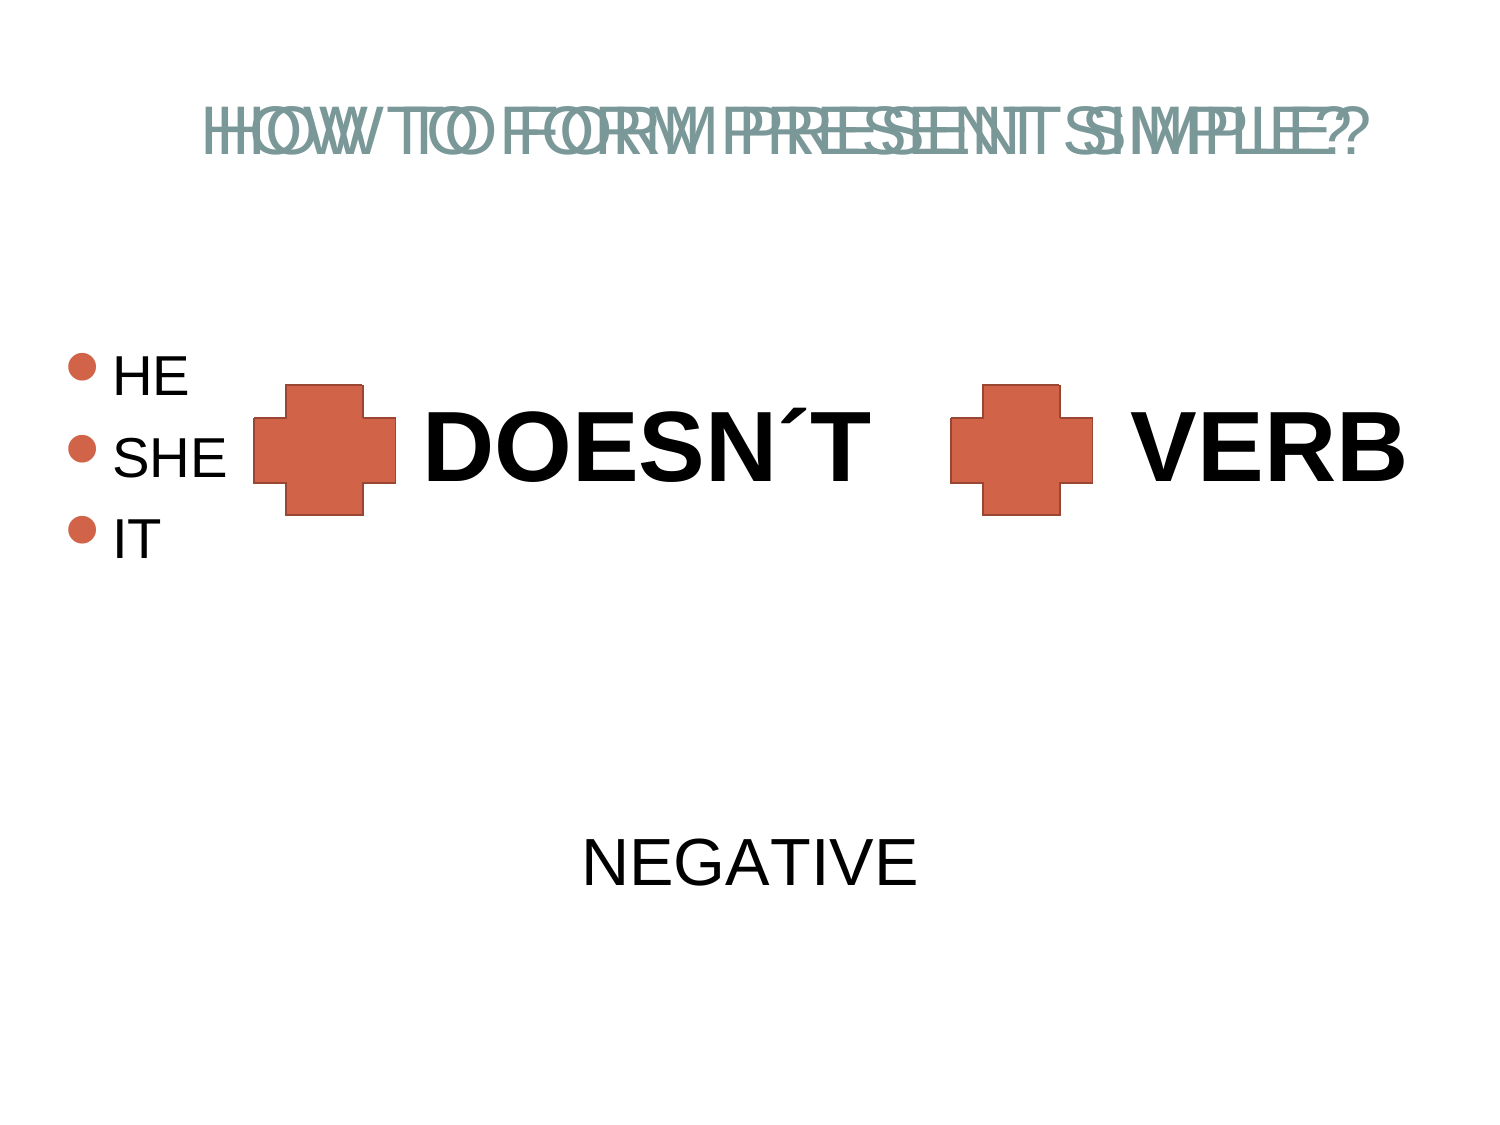

# HOW TO FORM PRESENT SIMPLE?
HOW TO FORM PRESENT SIMPLE?
HE
SHE
IT
DOESN´T
VERB
NEGATIVE